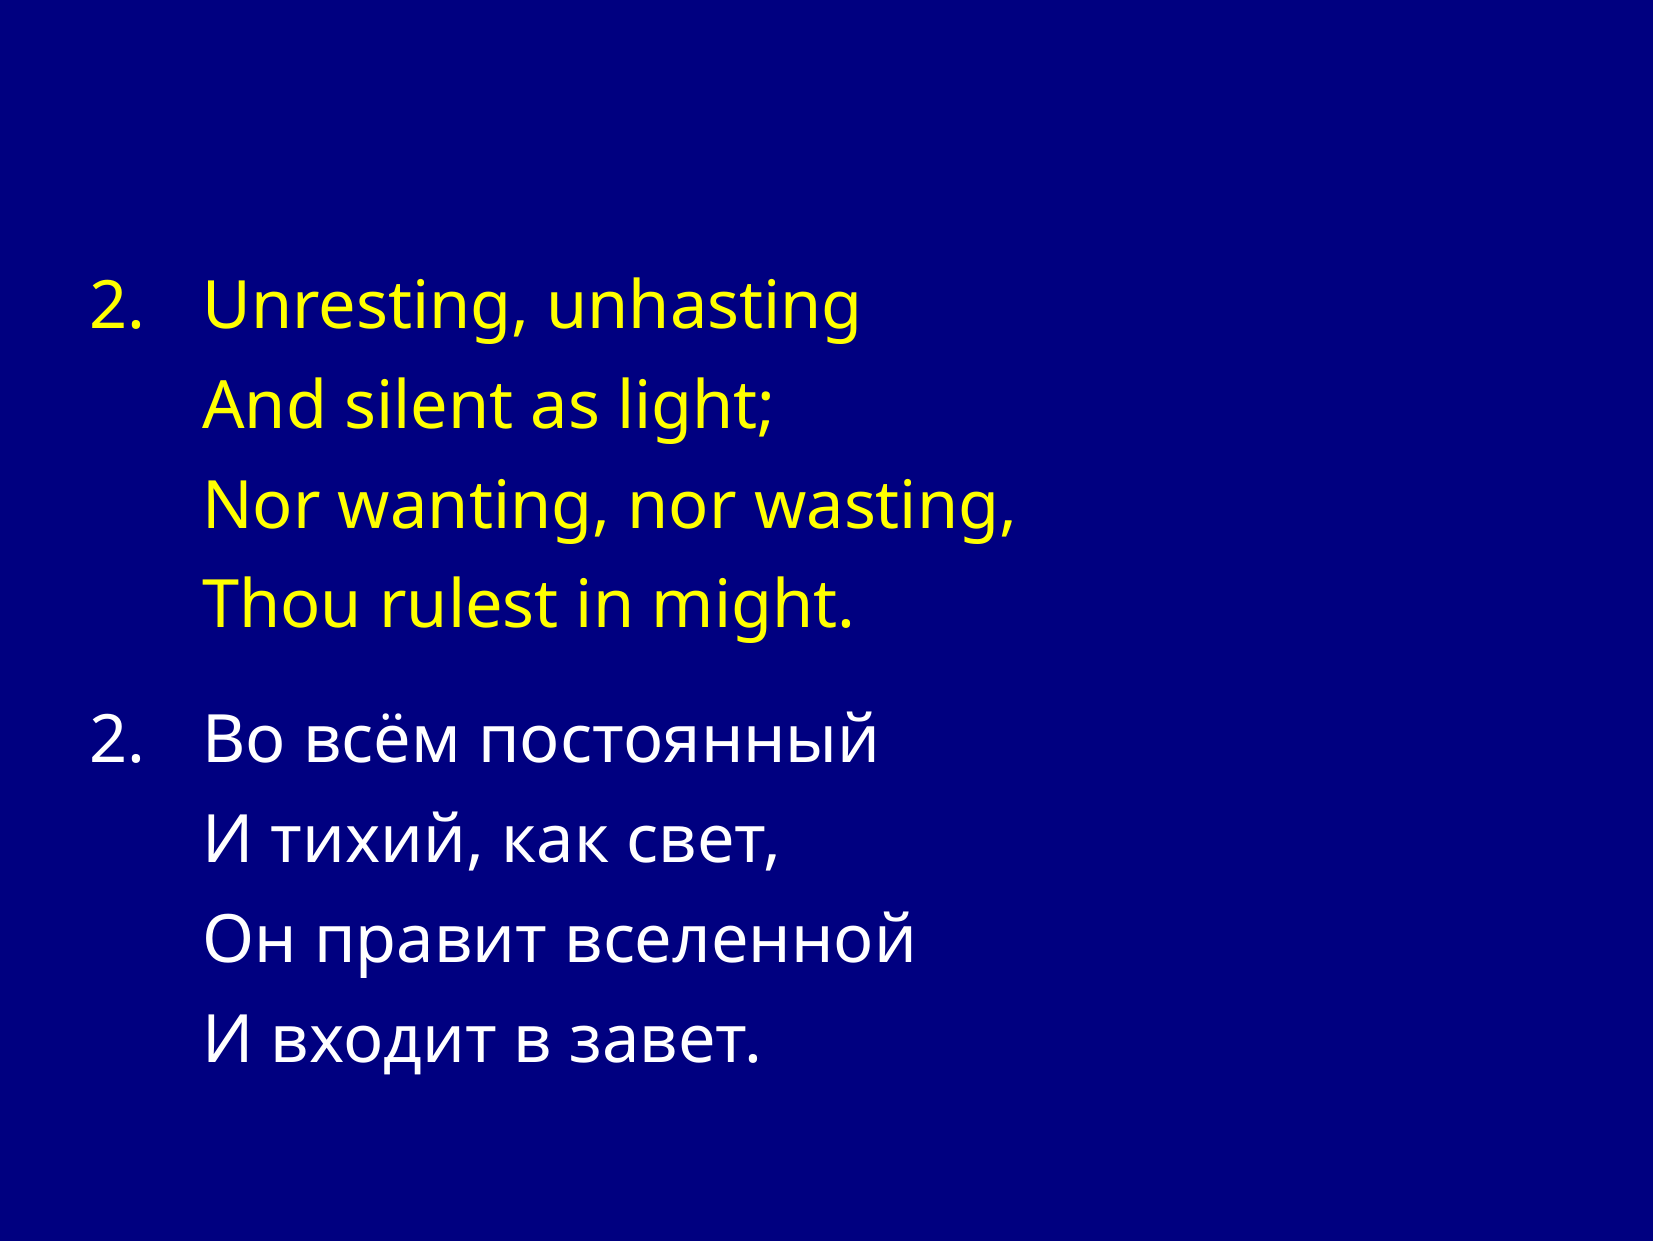

2.	Unresting, unhasting
	And silent as light;
	Nor wanting, nor wasting,
	Thou rulest in might.
2.	Во всём постоянный
	И тихий, как свет,
	Он правит вселенной
	И входит в завет.